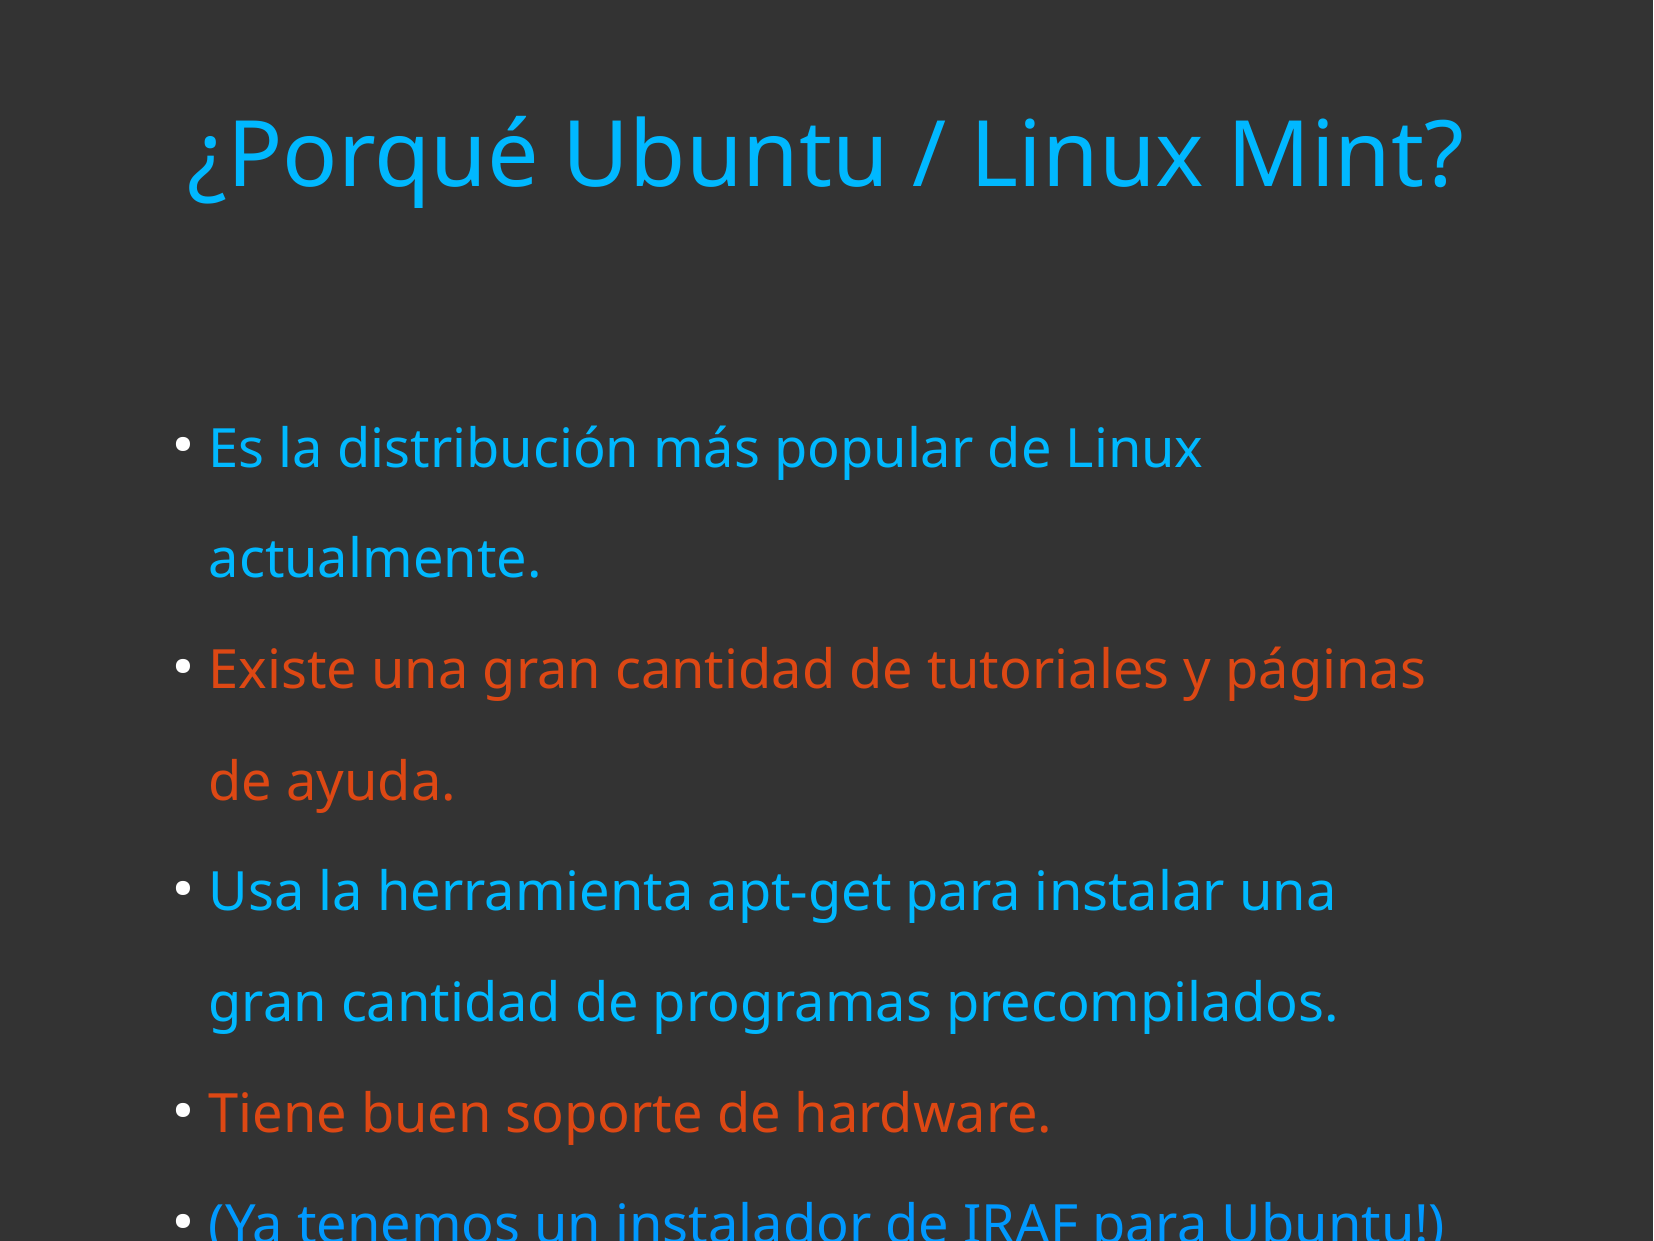

# ¿Porqué Ubuntu / Linux Mint?
Es la distribución más popular de Linux actualmente.
Existe una gran cantidad de tutoriales y páginas de ayuda.
Usa la herramienta apt-get para instalar una gran cantidad de programas precompilados.
Tiene buen soporte de hardware.
(Ya tenemos un instalador de IRAF para Ubuntu!)